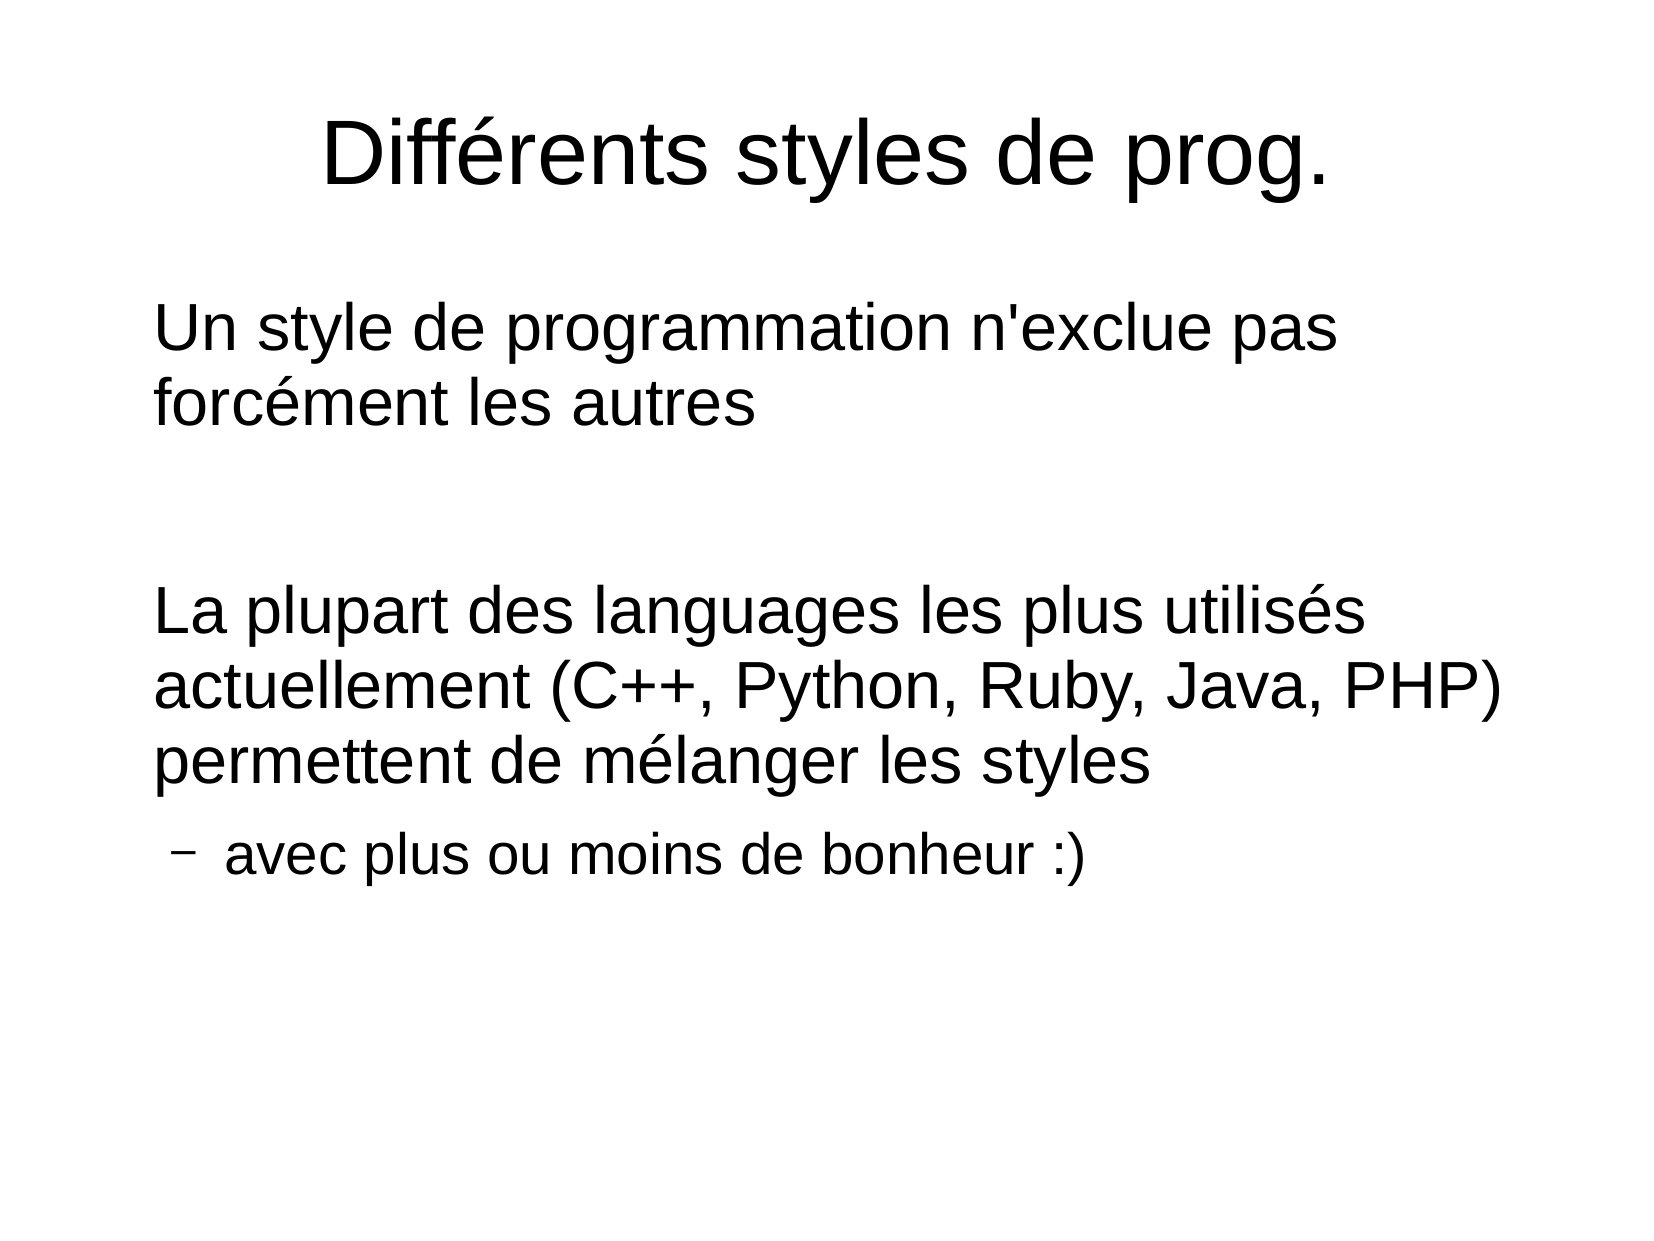

# Différents styles de prog.
Un style de programmation n'exclue pas forcément les autres
La plupart des languages les plus utilisés actuellement (C++, Python, Ruby, Java, PHP) permettent de mélanger les styles
avec plus ou moins de bonheur :)